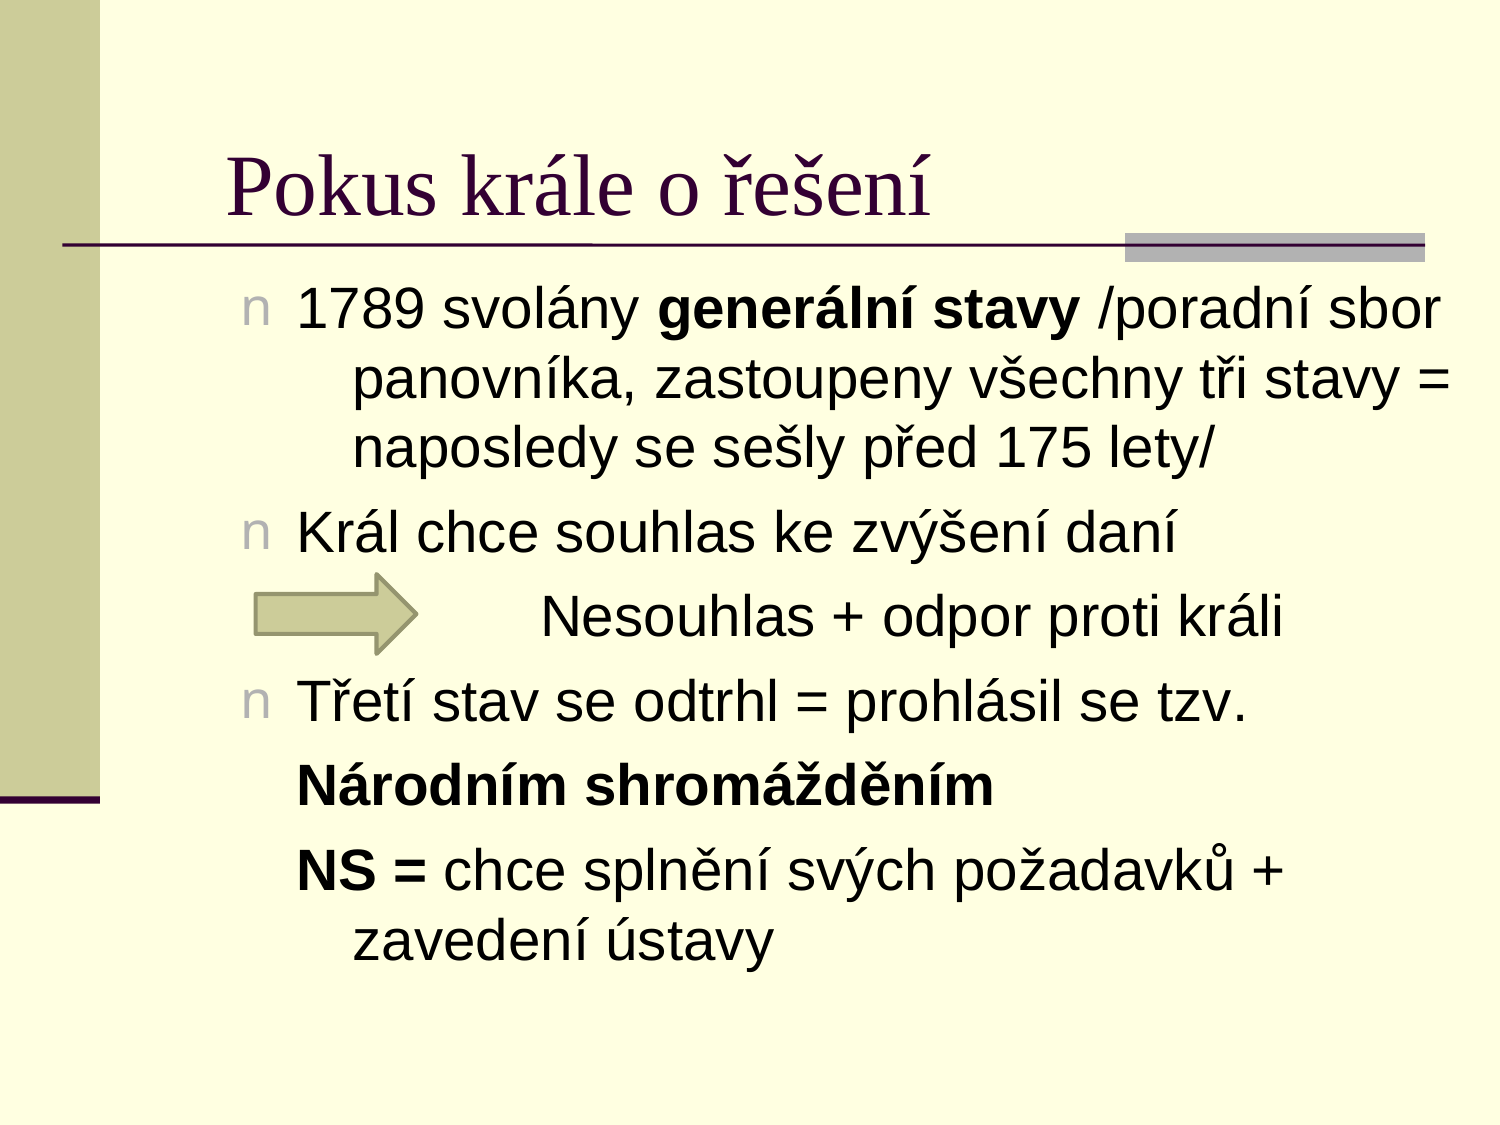

# Pokus krále o řešení
1789 svolány generální stavy /poradní sbor panovníka, zastoupeny všechny tři stavy = naposledy se sešly před 175 lety/
Král chce souhlas ke zvýšení daní
 Nesouhlas + odpor proti králi
Třetí stav se odtrhl = prohlásil se tzv.
Národním shromážděním
NS = chce splnění svých požadavků + zavedení ústavy